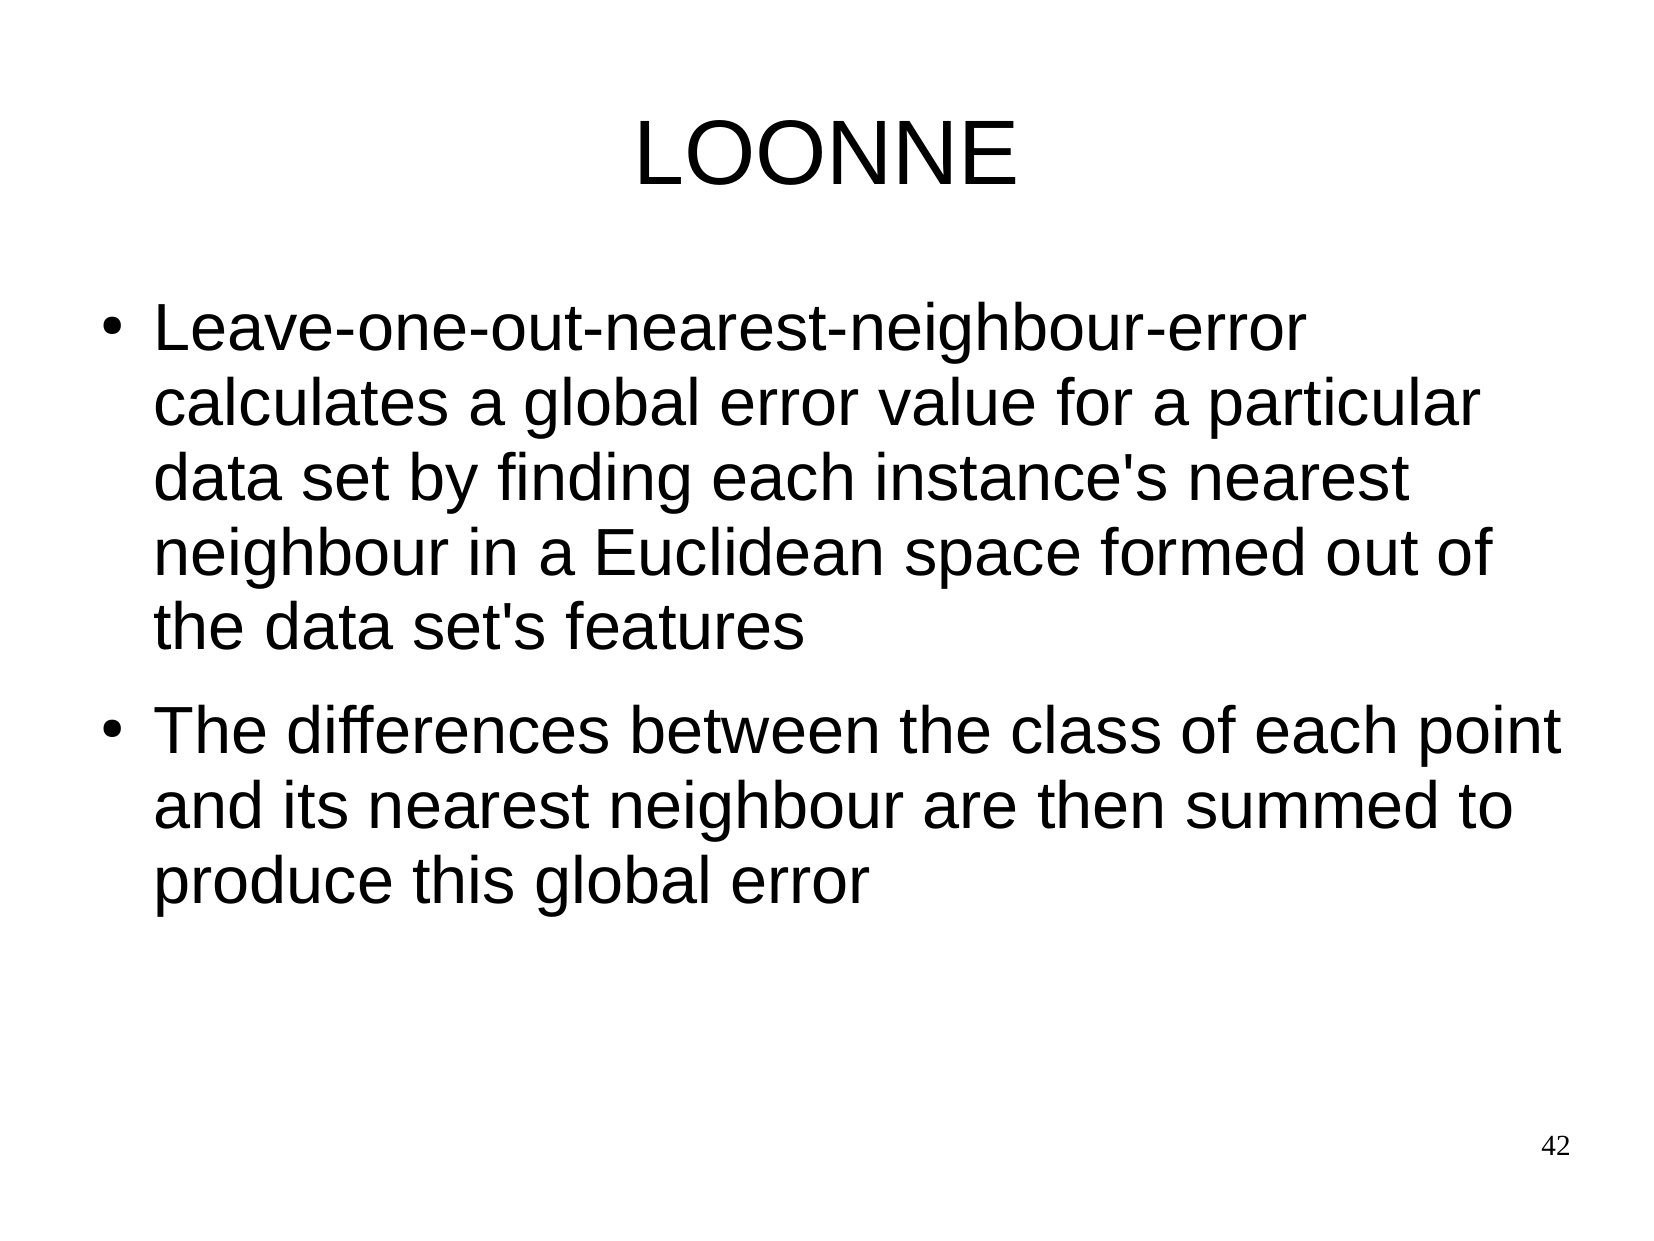

# LOONNE
Leave-one-out-nearest-neighbour-error calculates a global error value for a particular data set by finding each instance's nearest neighbour in a Euclidean space formed out of the data set's features
The differences between the class of each point and its nearest neighbour are then summed to produce this global error
42